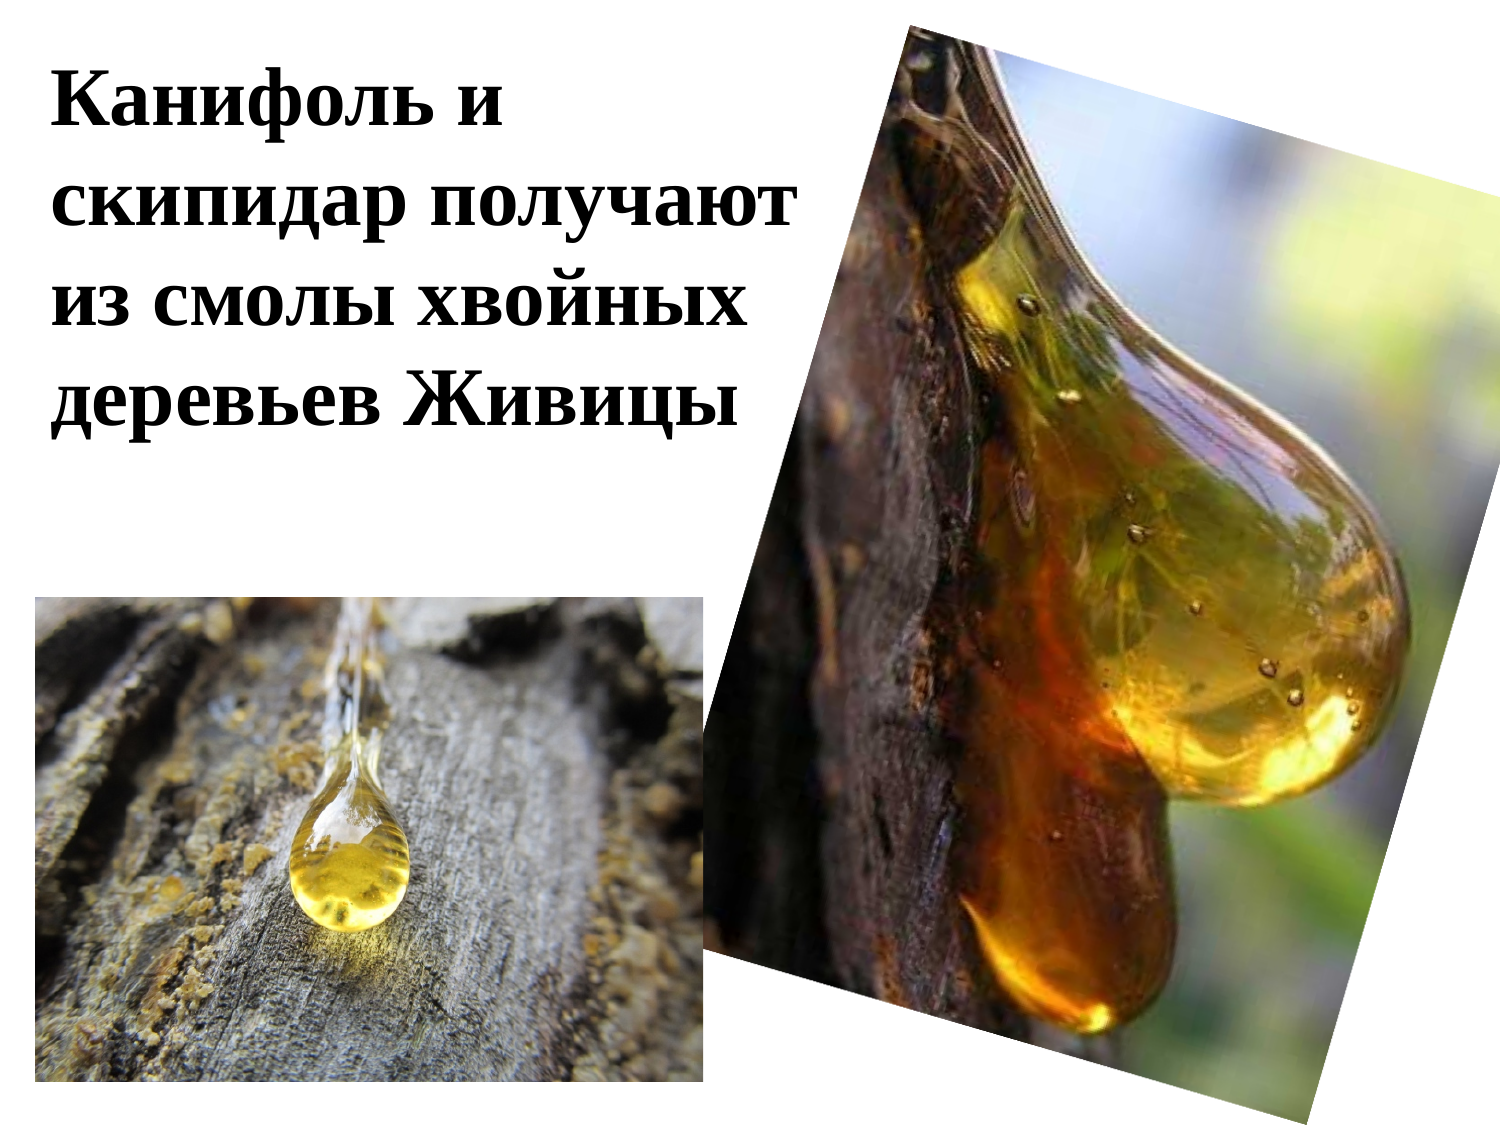

Канифоль и скипидар получают из смолы хвойных деревьев Живицы